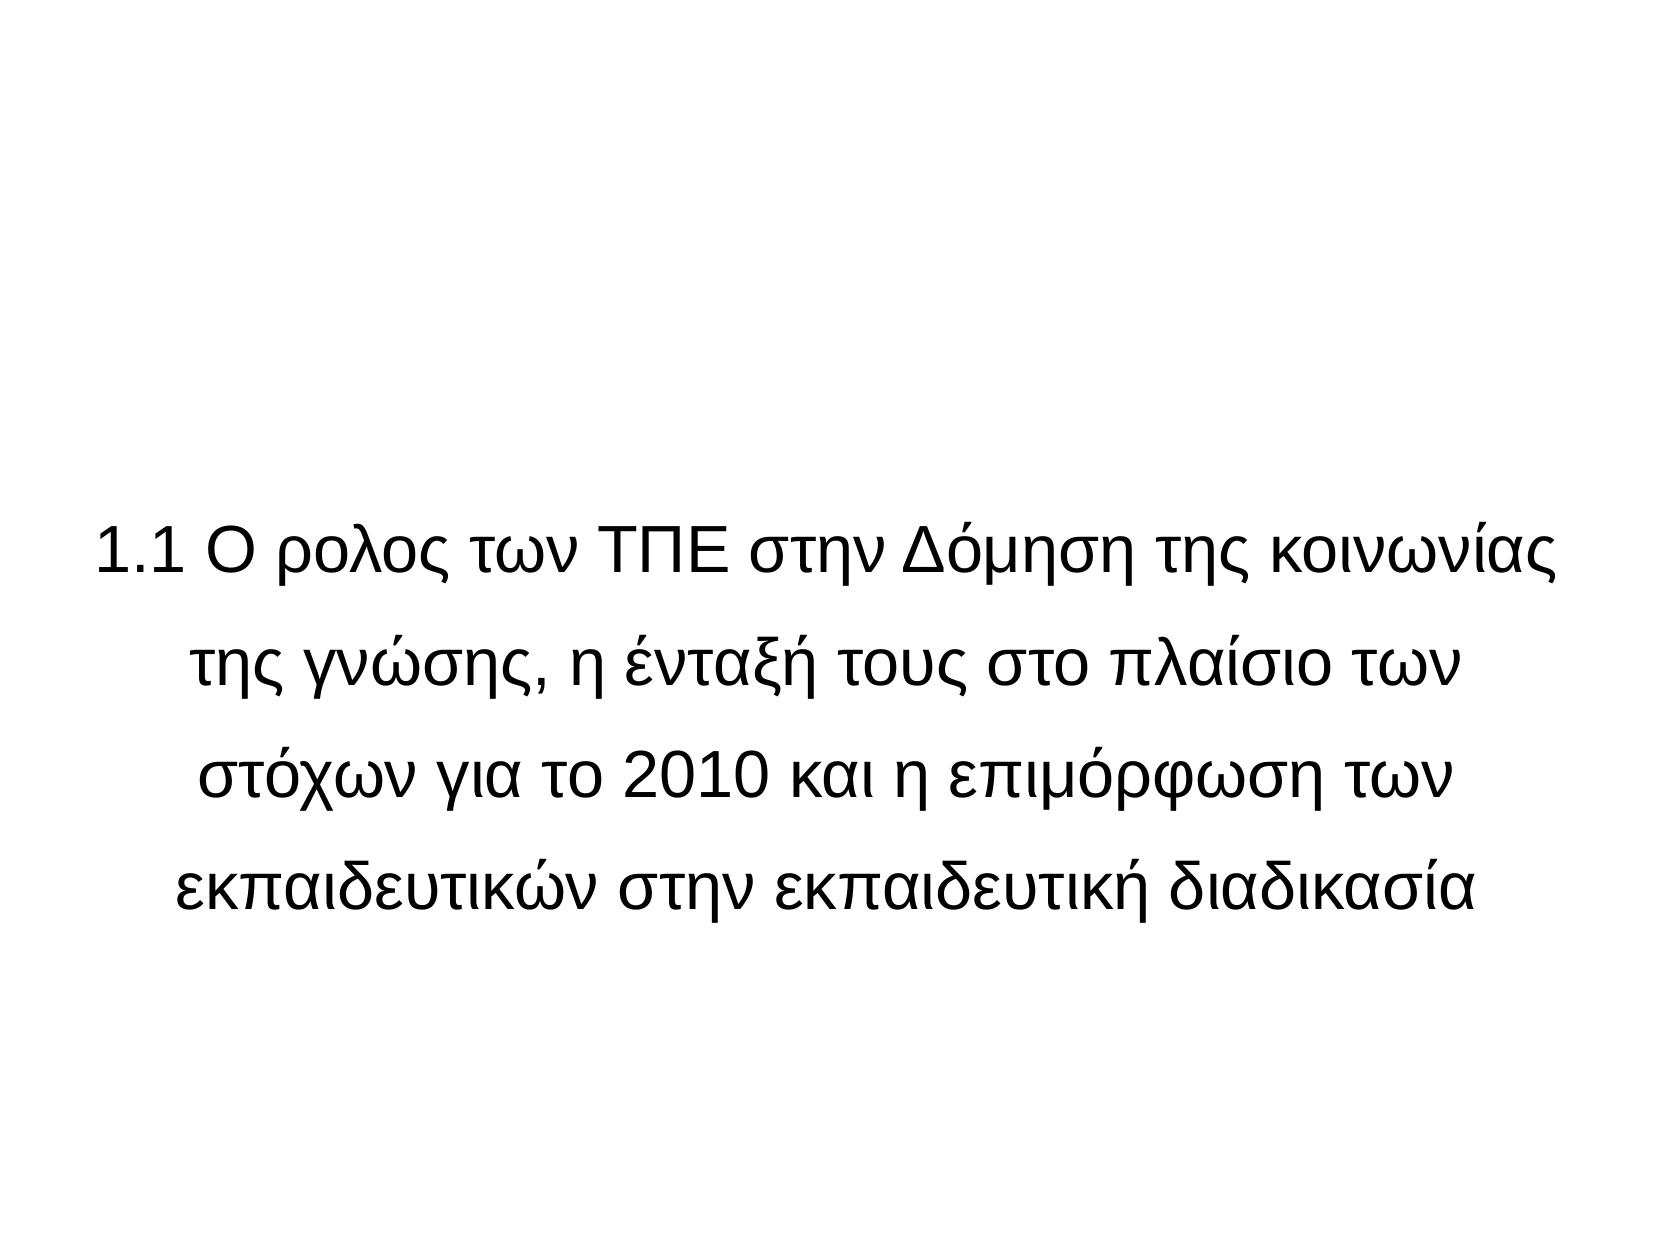

#
1.1 Ο ρολος των ΤΠΕ στην Δόμηση της κοινωνίας της γνώσης, η ένταξή τους στο πλαίσιο των στόχων για το 2010 και η επιμόρφωση των εκπαιδευτικών στην εκπαιδευτική διαδικασία